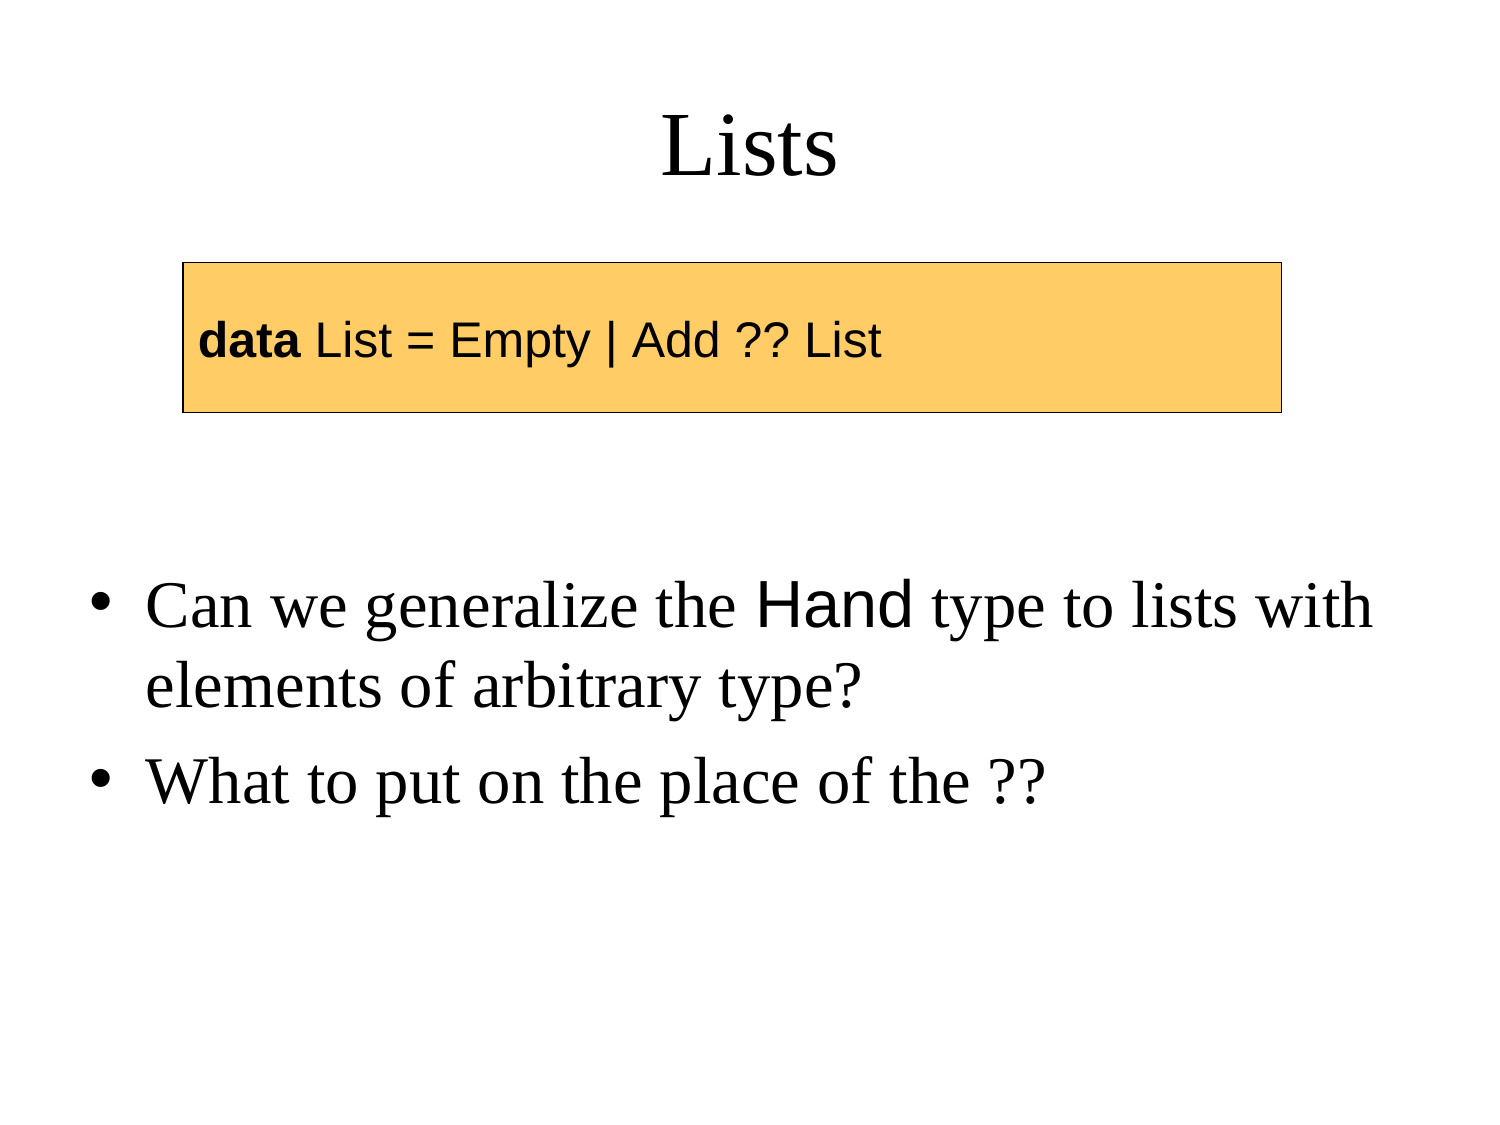

# Lists
Can we generalize the Hand type to lists with elements of arbitrary type?
What to put on the place of the ??
data List = Empty | Add ?? List